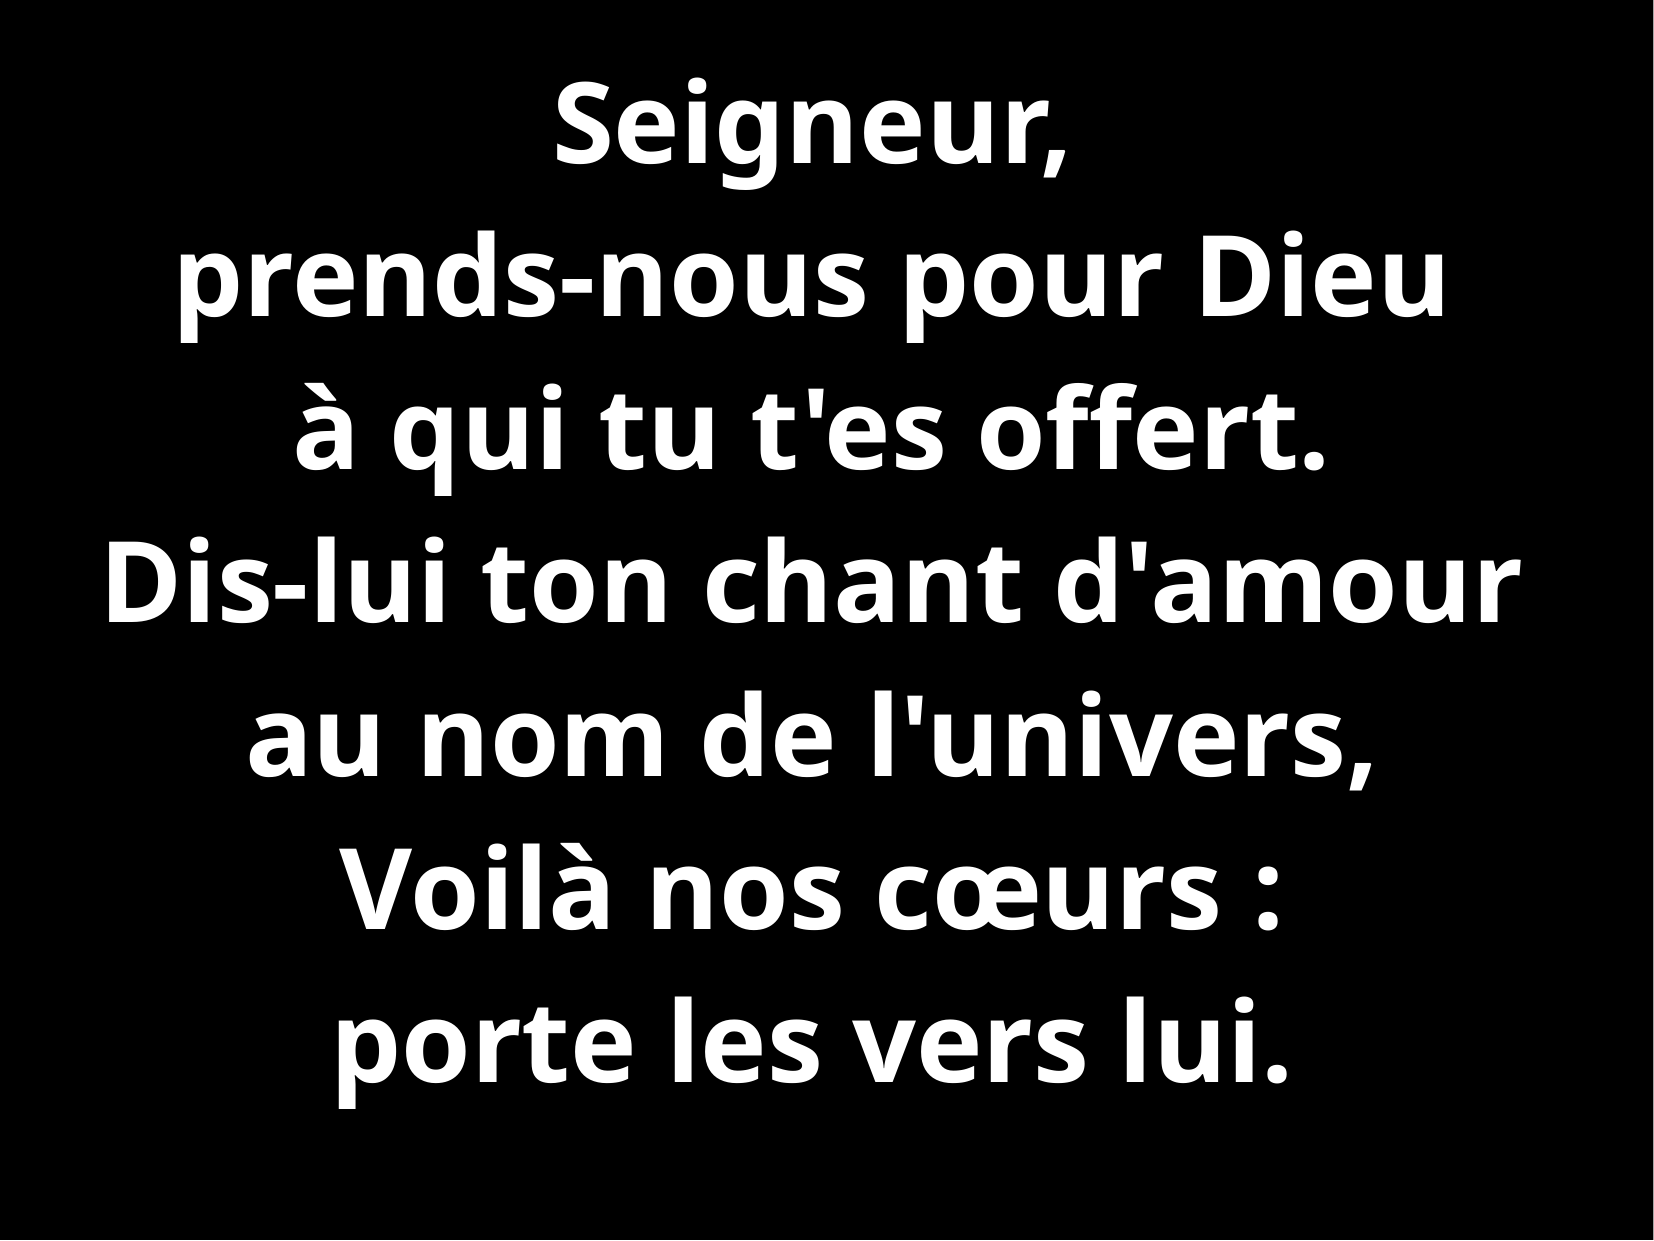

# Seigneur,
prends-nous pour Dieu
à qui tu t'es offert.
Dis-lui ton chant d'amour
au nom de l'univers,
Voilà nos cœurs :
porte les vers lui.